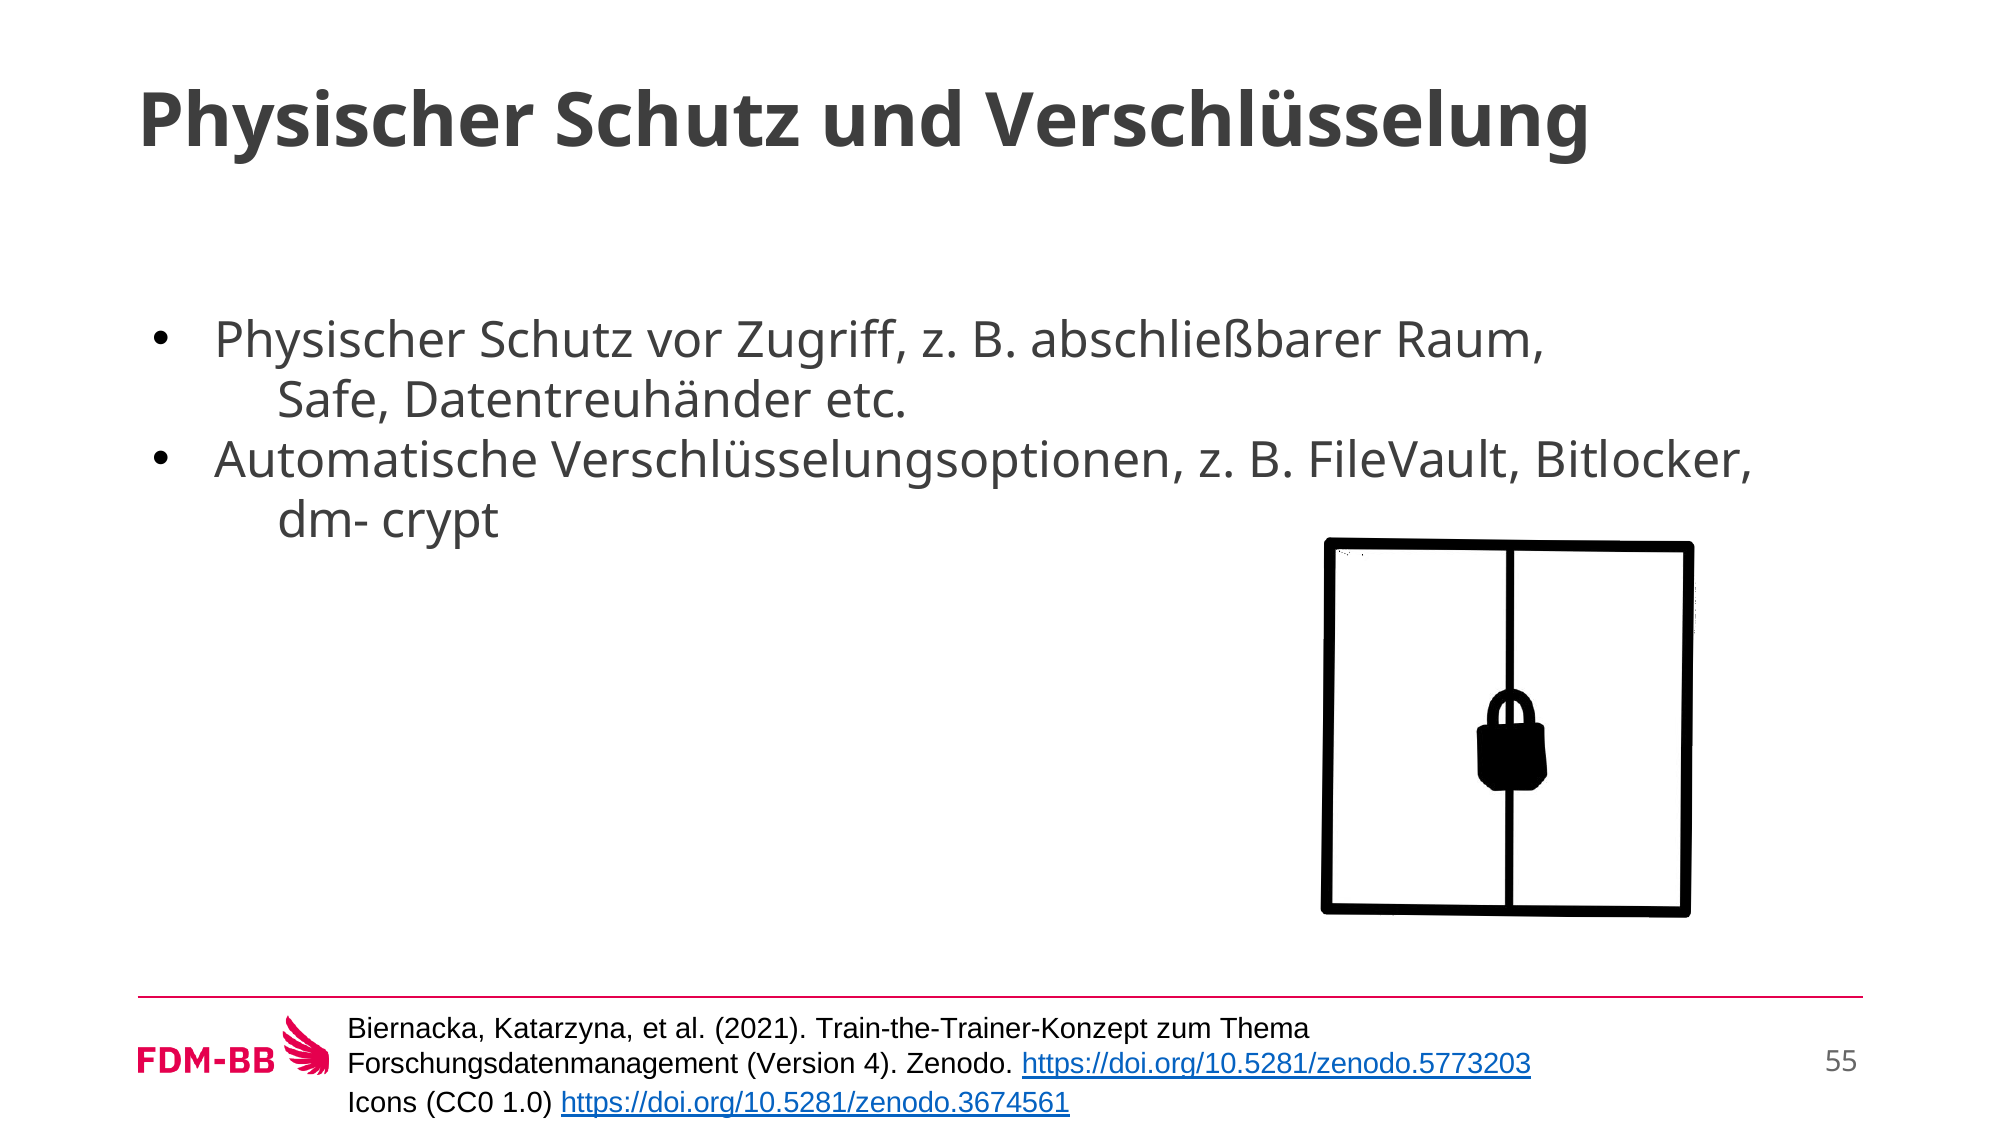

# Physischer Schutz und Verschlüsselung
Physischer Schutz vor Zugriff, z. B. abschließbarer Raum, Safe, Datentreuhänder etc.
Automatische Verschlüsselungsoptionen, z. B. FileVault, Bitlocker, dm- crypt
Biernacka, Katarzyna, et al. (2021). Train-the-Trainer-Konzept zum Thema
Forschungsdatenmanagement (Version 4). Zenodo. https://doi.org/10.5281/zenodo.5773203
55
Icons (CC0 1.0) https://doi.org/10.5281/zenodo.3674561